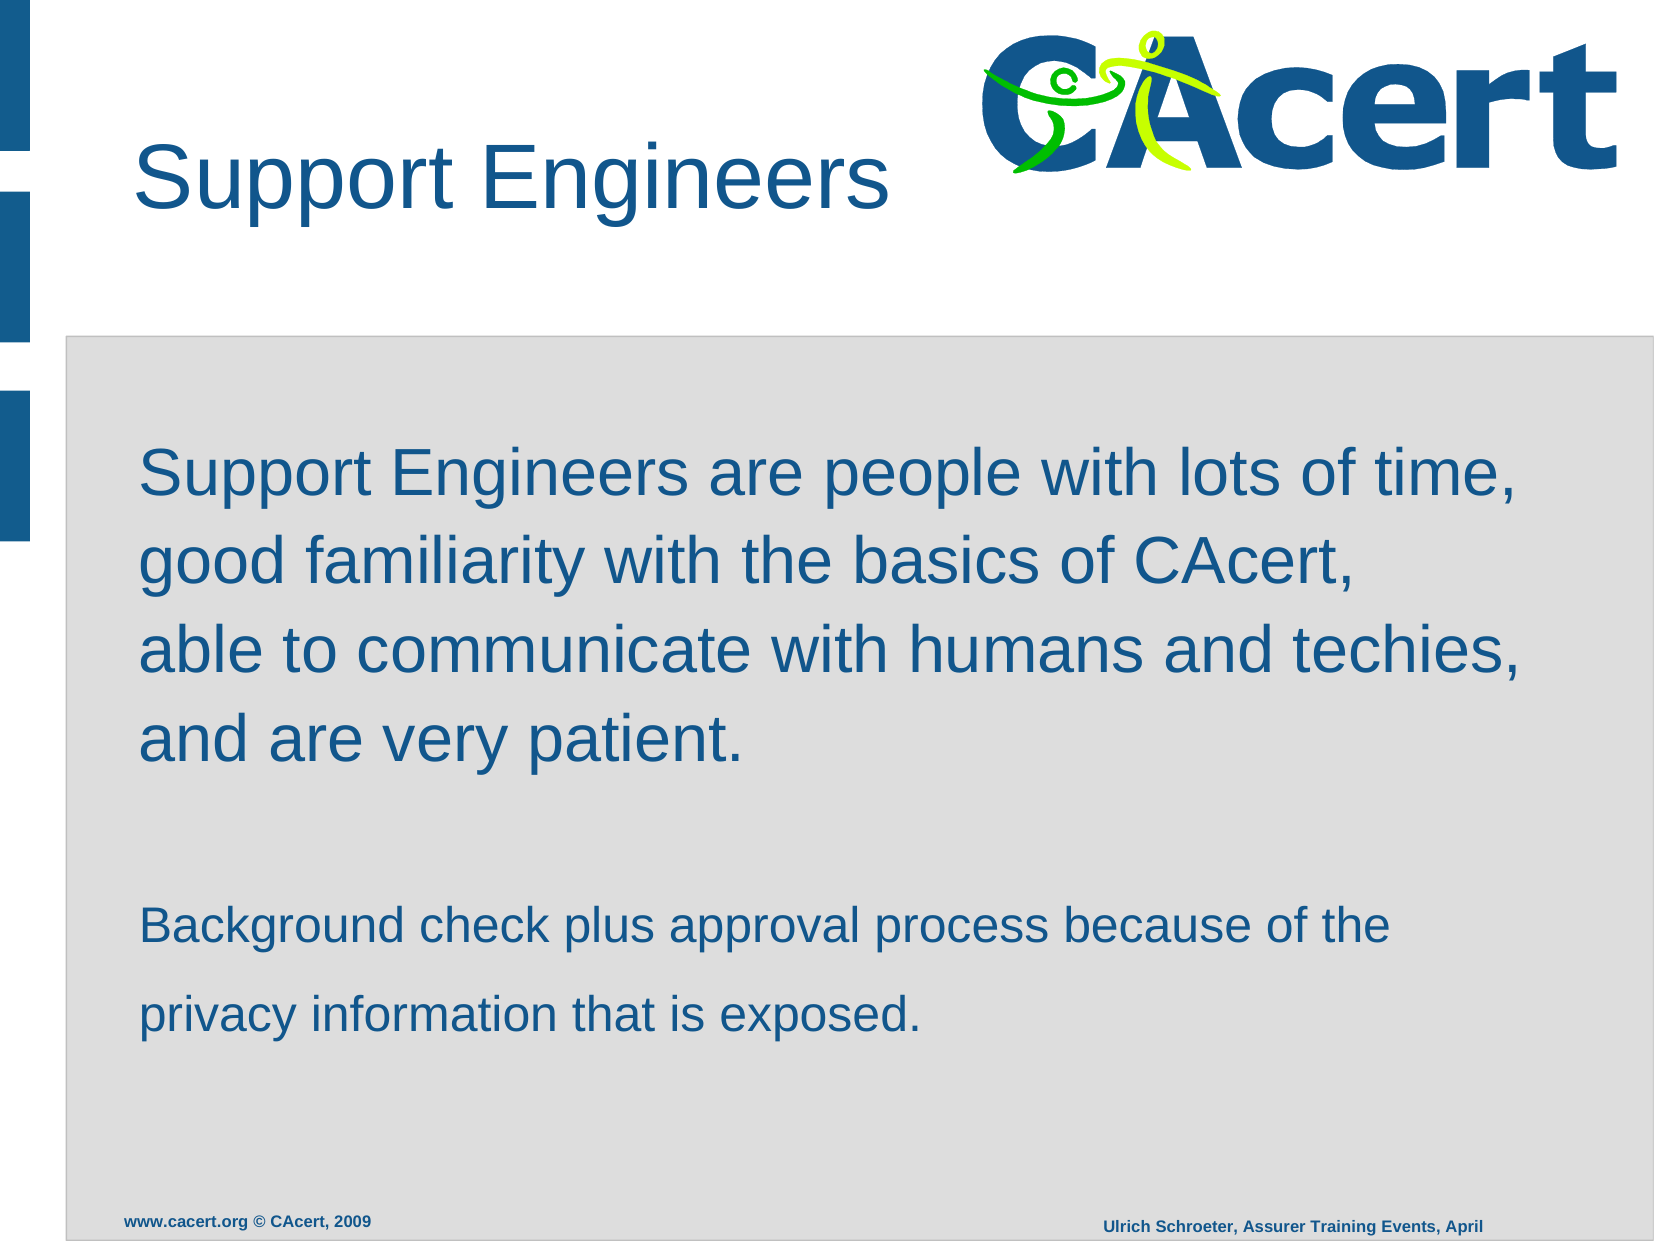

Support Engineers
Support Engineers are people with lots of time,
good familiarity with the basics of CAcert,
able to communicate with humans and techies,
and are very patient.
Background check plus approval process because of the
privacy information that is exposed.